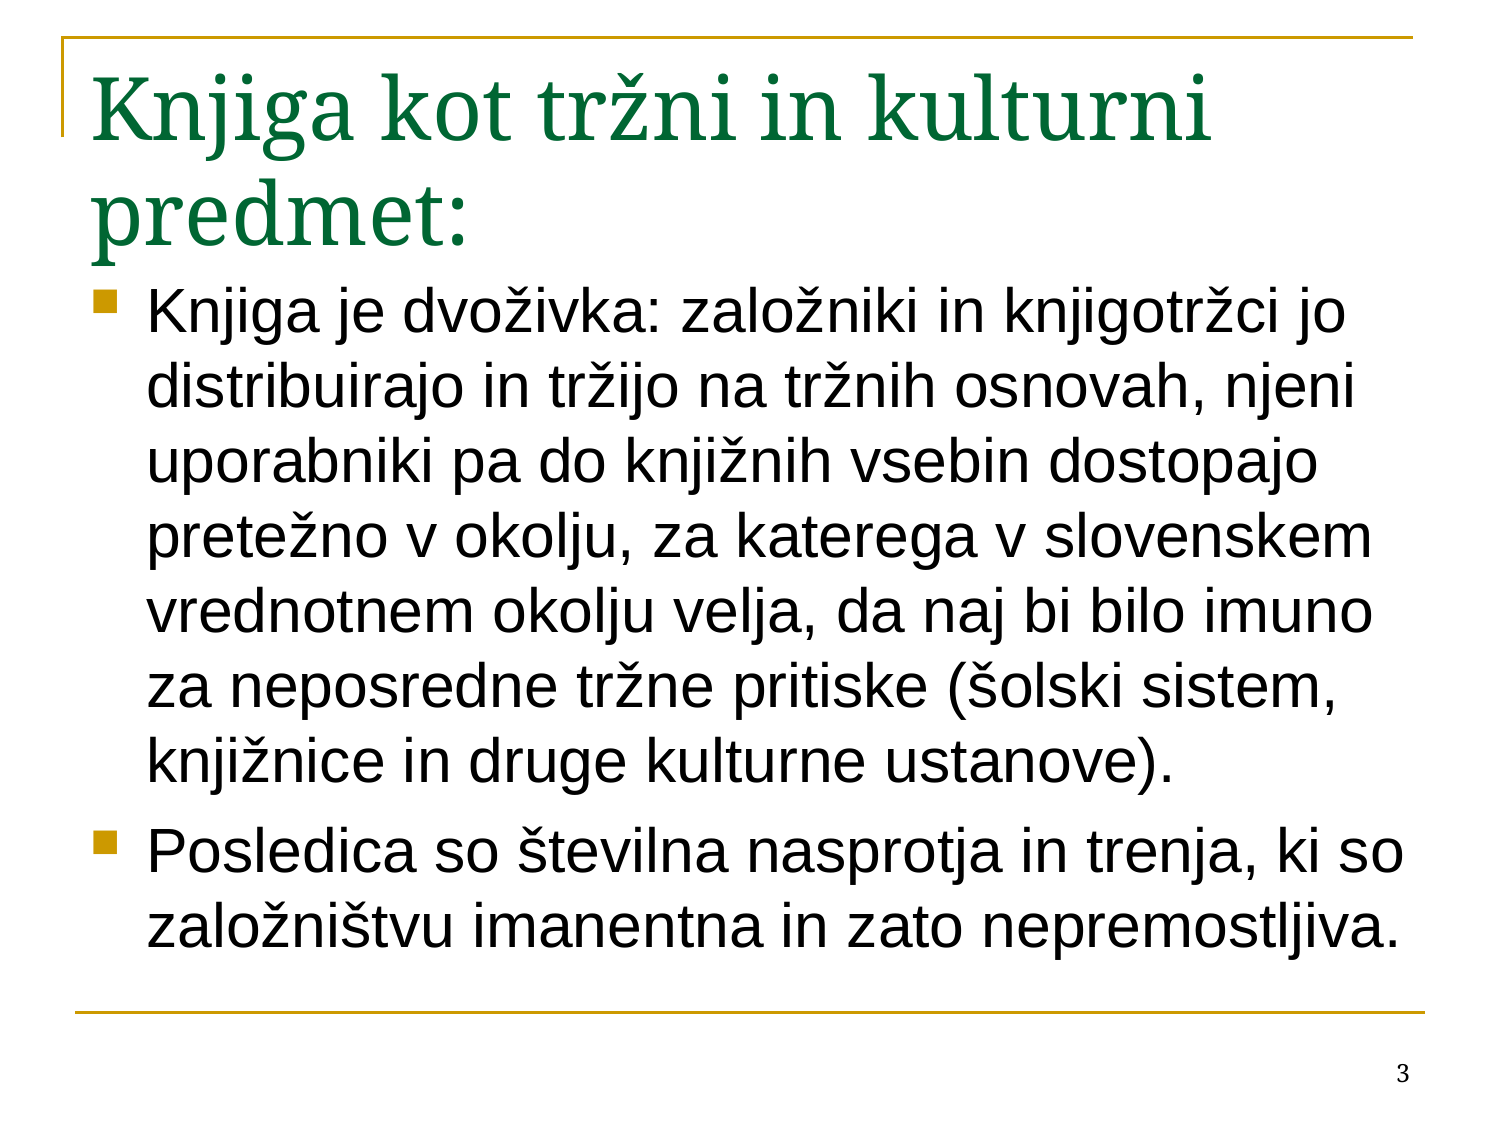

# Knjiga kot tržni in kulturni predmet:
Knjiga je dvoživka: založniki in knjigotržci jo distribuirajo in tržijo na tržnih osnovah, njeni uporabniki pa do knjižnih vsebin dostopajo pretežno v okolju, za katerega v slovenskem vrednotnem okolju velja, da naj bi bilo imuno za neposredne tržne pritiske (šolski sistem, knjižnice in druge kulturne ustanove).
Posledica so številna nasprotja in trenja, ki so založništvu imanentna in zato nepremostljiva.